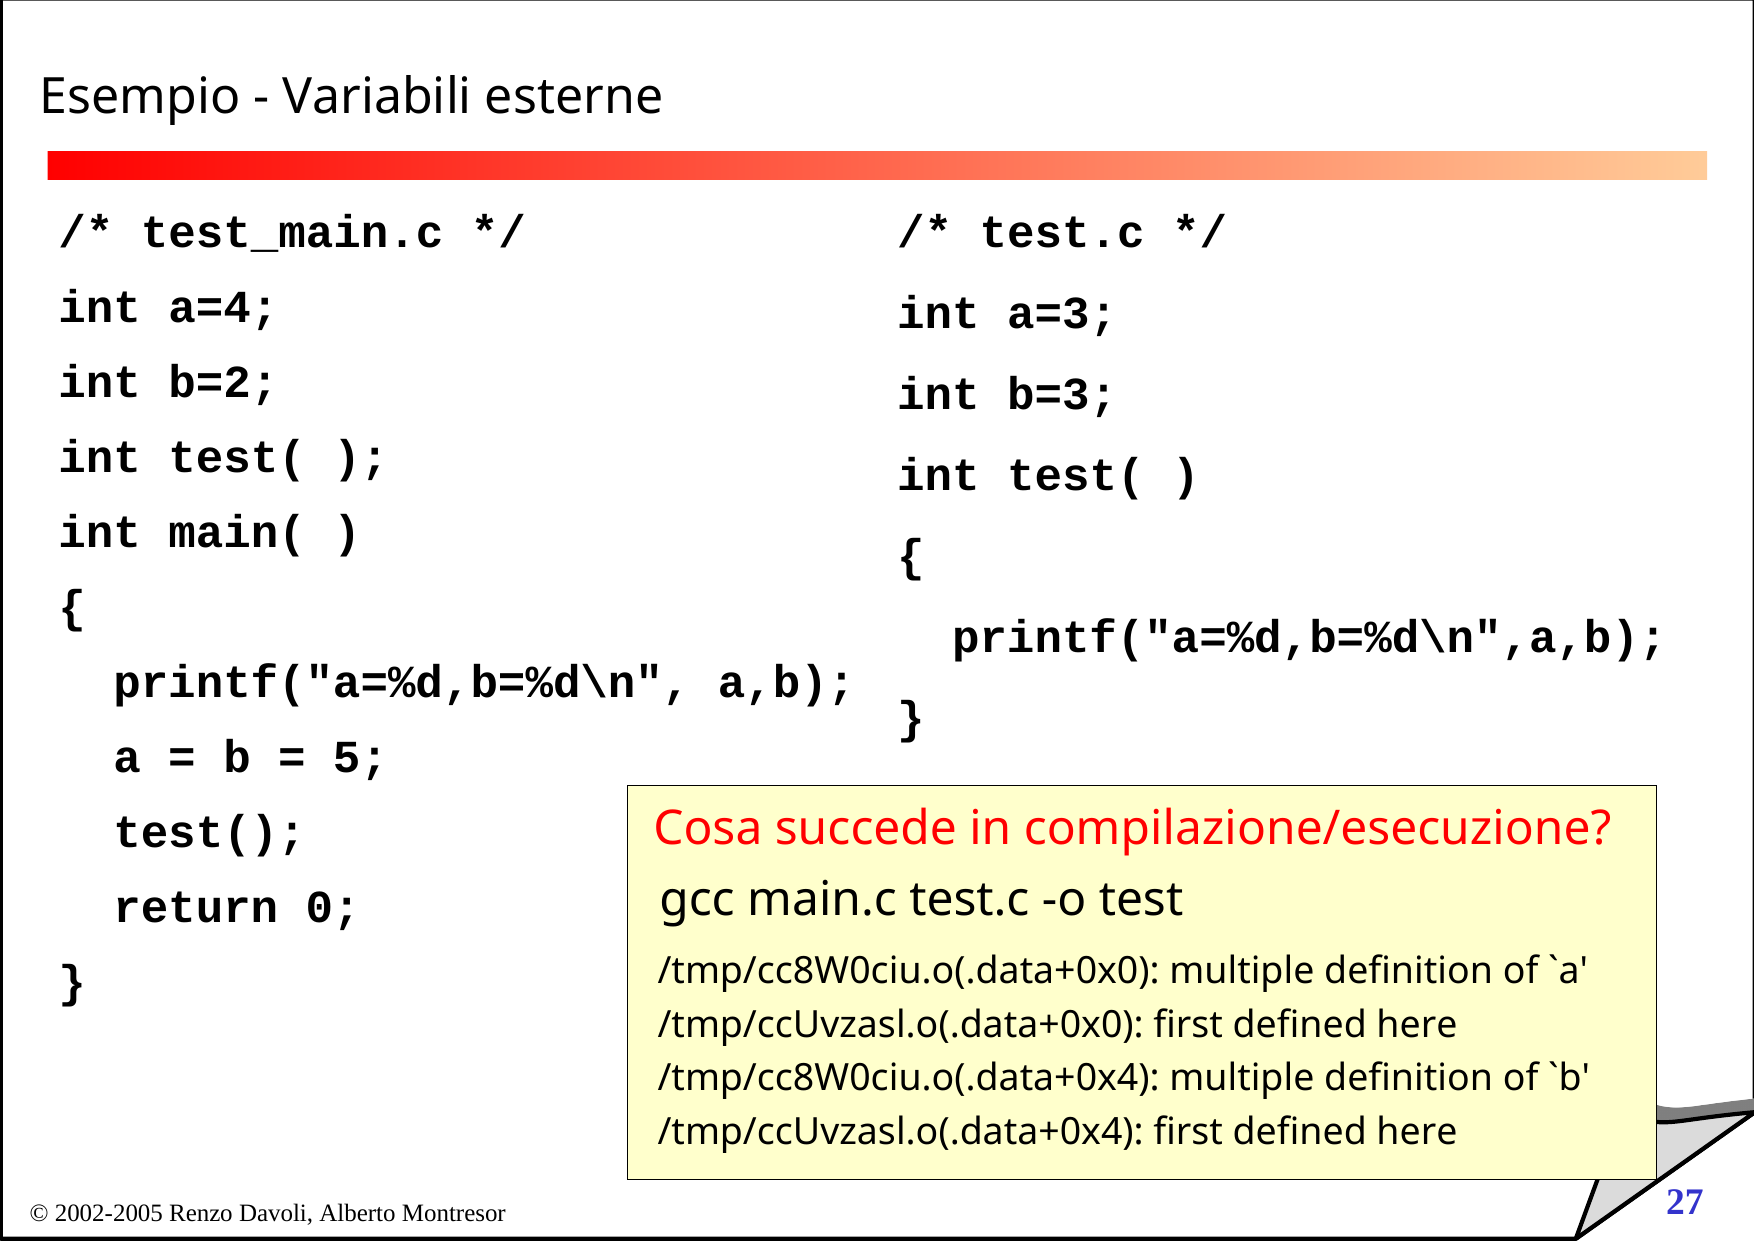

# Esempio - Variabili esterne
/* test_main.c */
int a=4;
int b=2;
int test( );
int main( )
{
 printf("a=%d,b=%d\n", a,b);
 a = b = 5;
 test();
 return 0;
}
/* test.c */
int a=3;
int b=3;
int test( )
{
 printf("a=%d,b=%d\n",a,b);
}
Cosa succede in compilazione/esecuzione?
gcc main.c test.c -o test
/tmp/cc8W0ciu.o(.data+0x0): multiple definition of `a'
/tmp/ccUvzasl.o(.data+0x0): first defined here
/tmp/cc8W0ciu.o(.data+0x4): multiple definition of `b'
/tmp/ccUvzasl.o(.data+0x4): first defined here